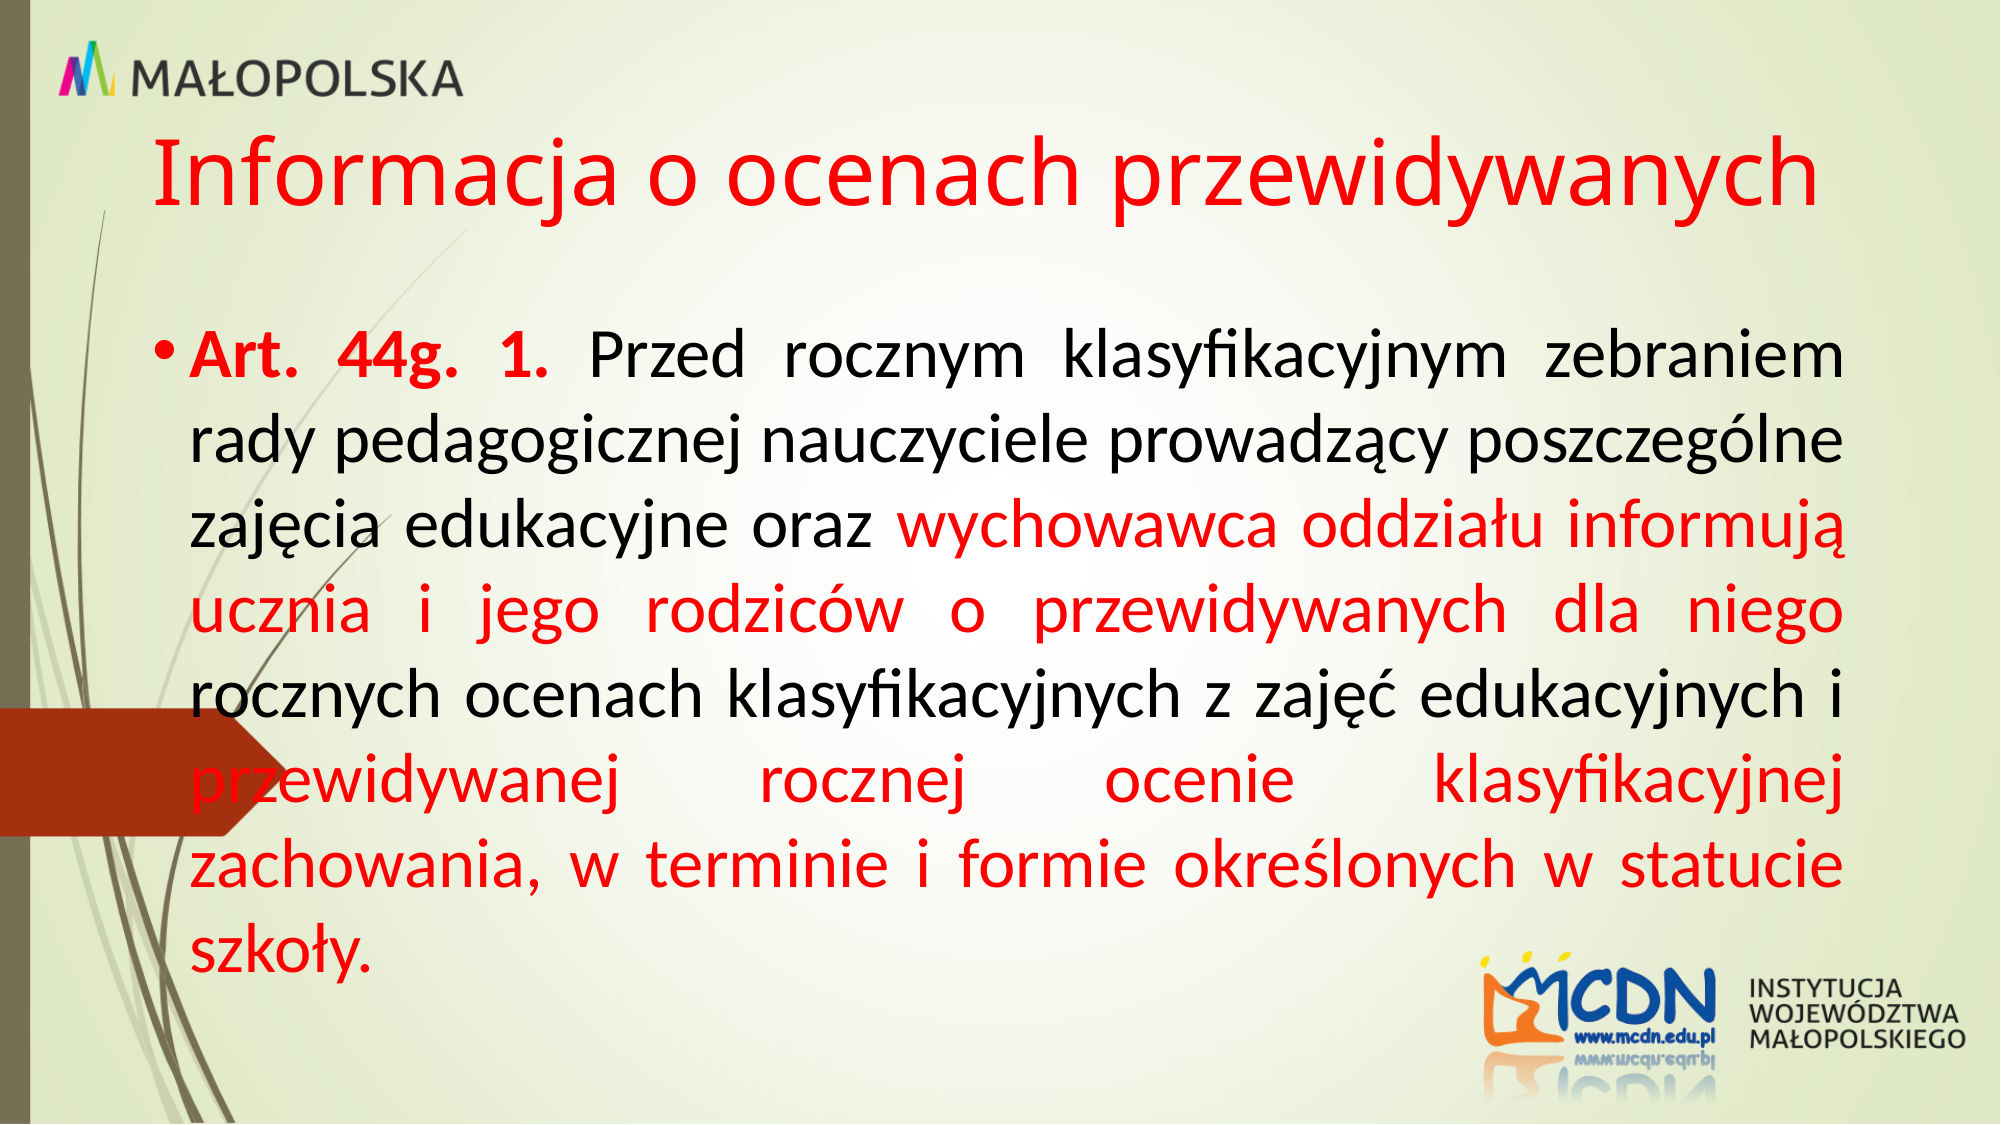

# Informacja o ocenach przewidywanych
Art. 44g. 1. Przed rocznym klasyfikacyjnym zebraniem rady pedagogicznej nauczyciele prowadzący poszczególne zajęcia edukacyjne oraz wychowawca oddziału informują ucznia i jego rodziców o przewidywanych dla niego rocznych ocenach klasyfikacyjnych z zajęć edukacyjnych i przewidywanej rocznej ocenie klasyfikacyjnej zachowania, w terminie i formie określonych w statucie szkoły.